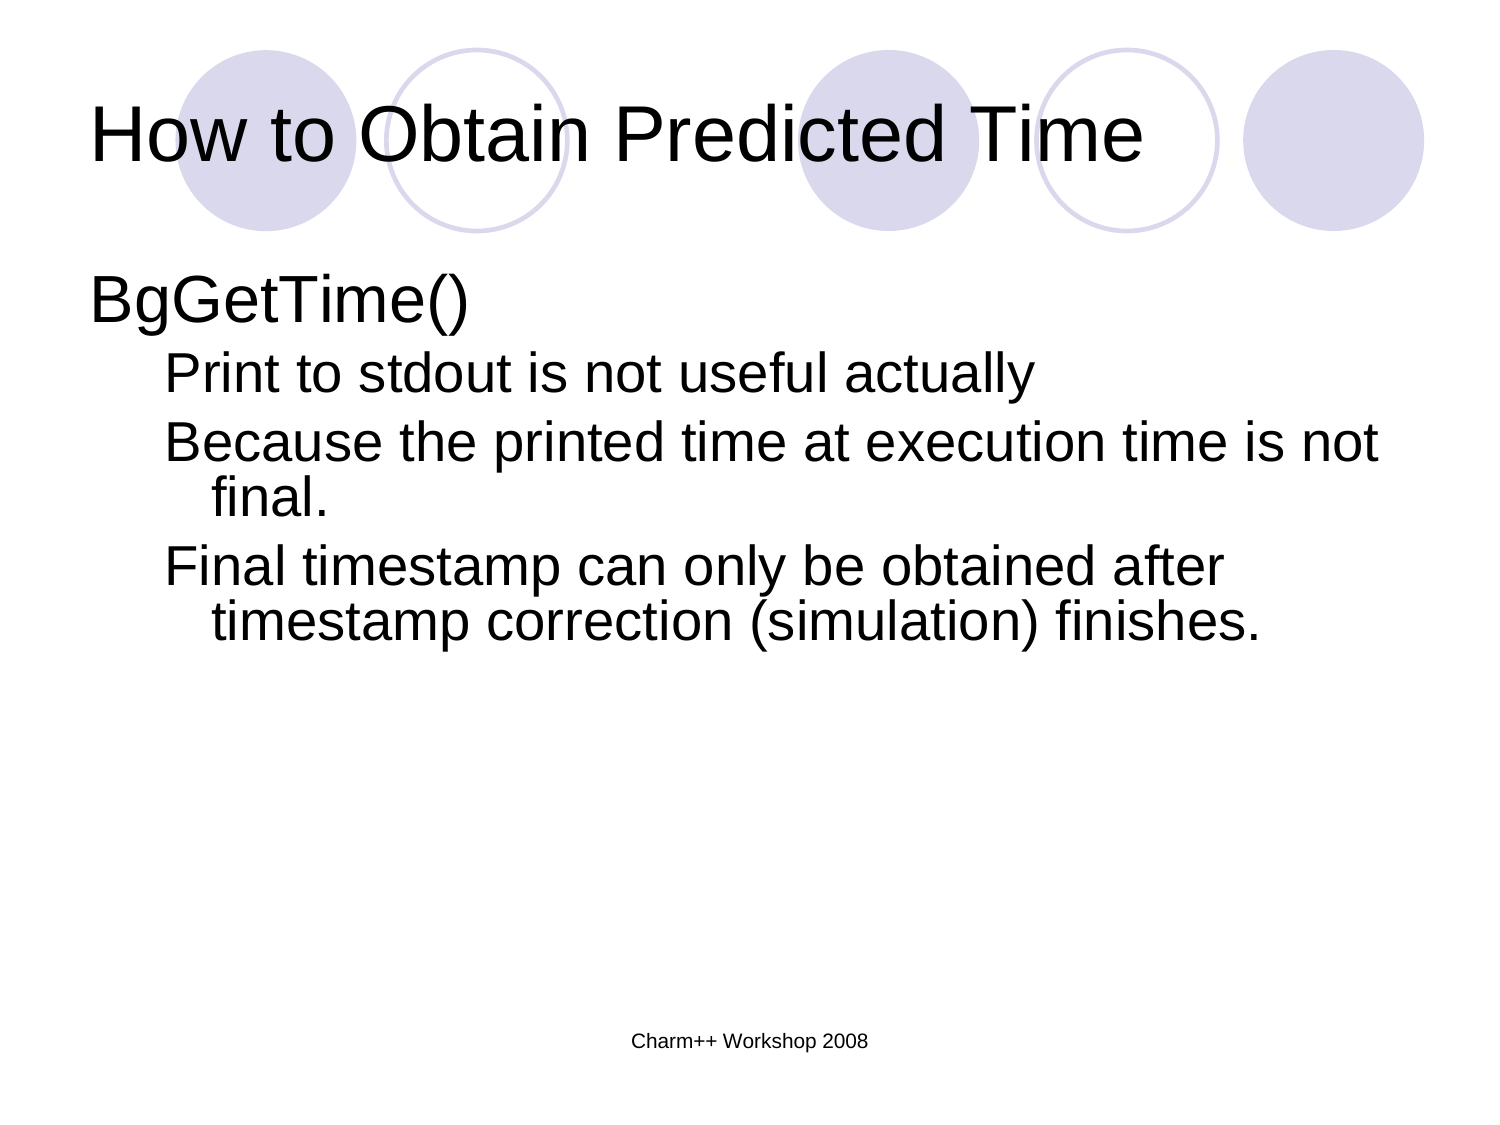

# How to Obtain Predicted Time
BgGetTime()
Print to stdout is not useful actually
Because the printed time at execution time is not final.
Final timestamp can only be obtained after timestamp correction (simulation) finishes.
Charm++ Workshop 2008